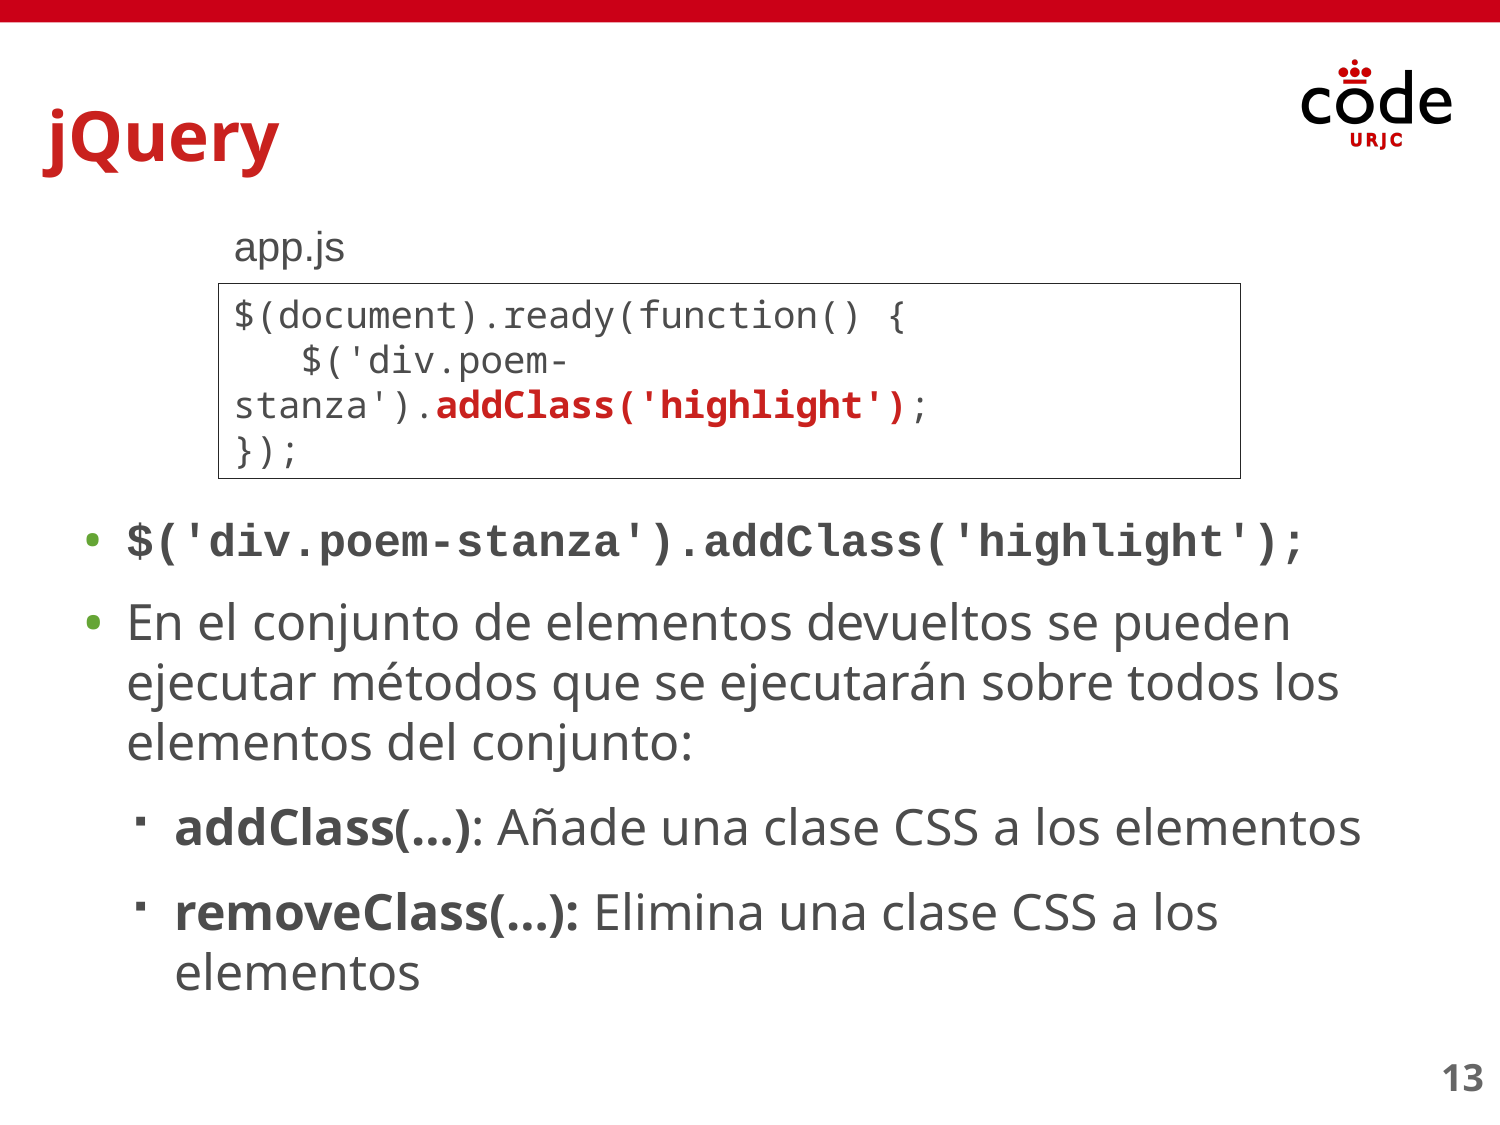

# jQuery
app.js
$(document).ready(function() {
 $('div.poem-stanza').addClass('highlight');
});
$('div.poem-stanza').addClass('highlight');
En el conjunto de elementos devueltos se pueden ejecutar métodos que se ejecutarán sobre todos los elementos del conjunto:
addClass(…): Añade una clase CSS a los elementos
removeClass(…): Elimina una clase CSS a los elementos